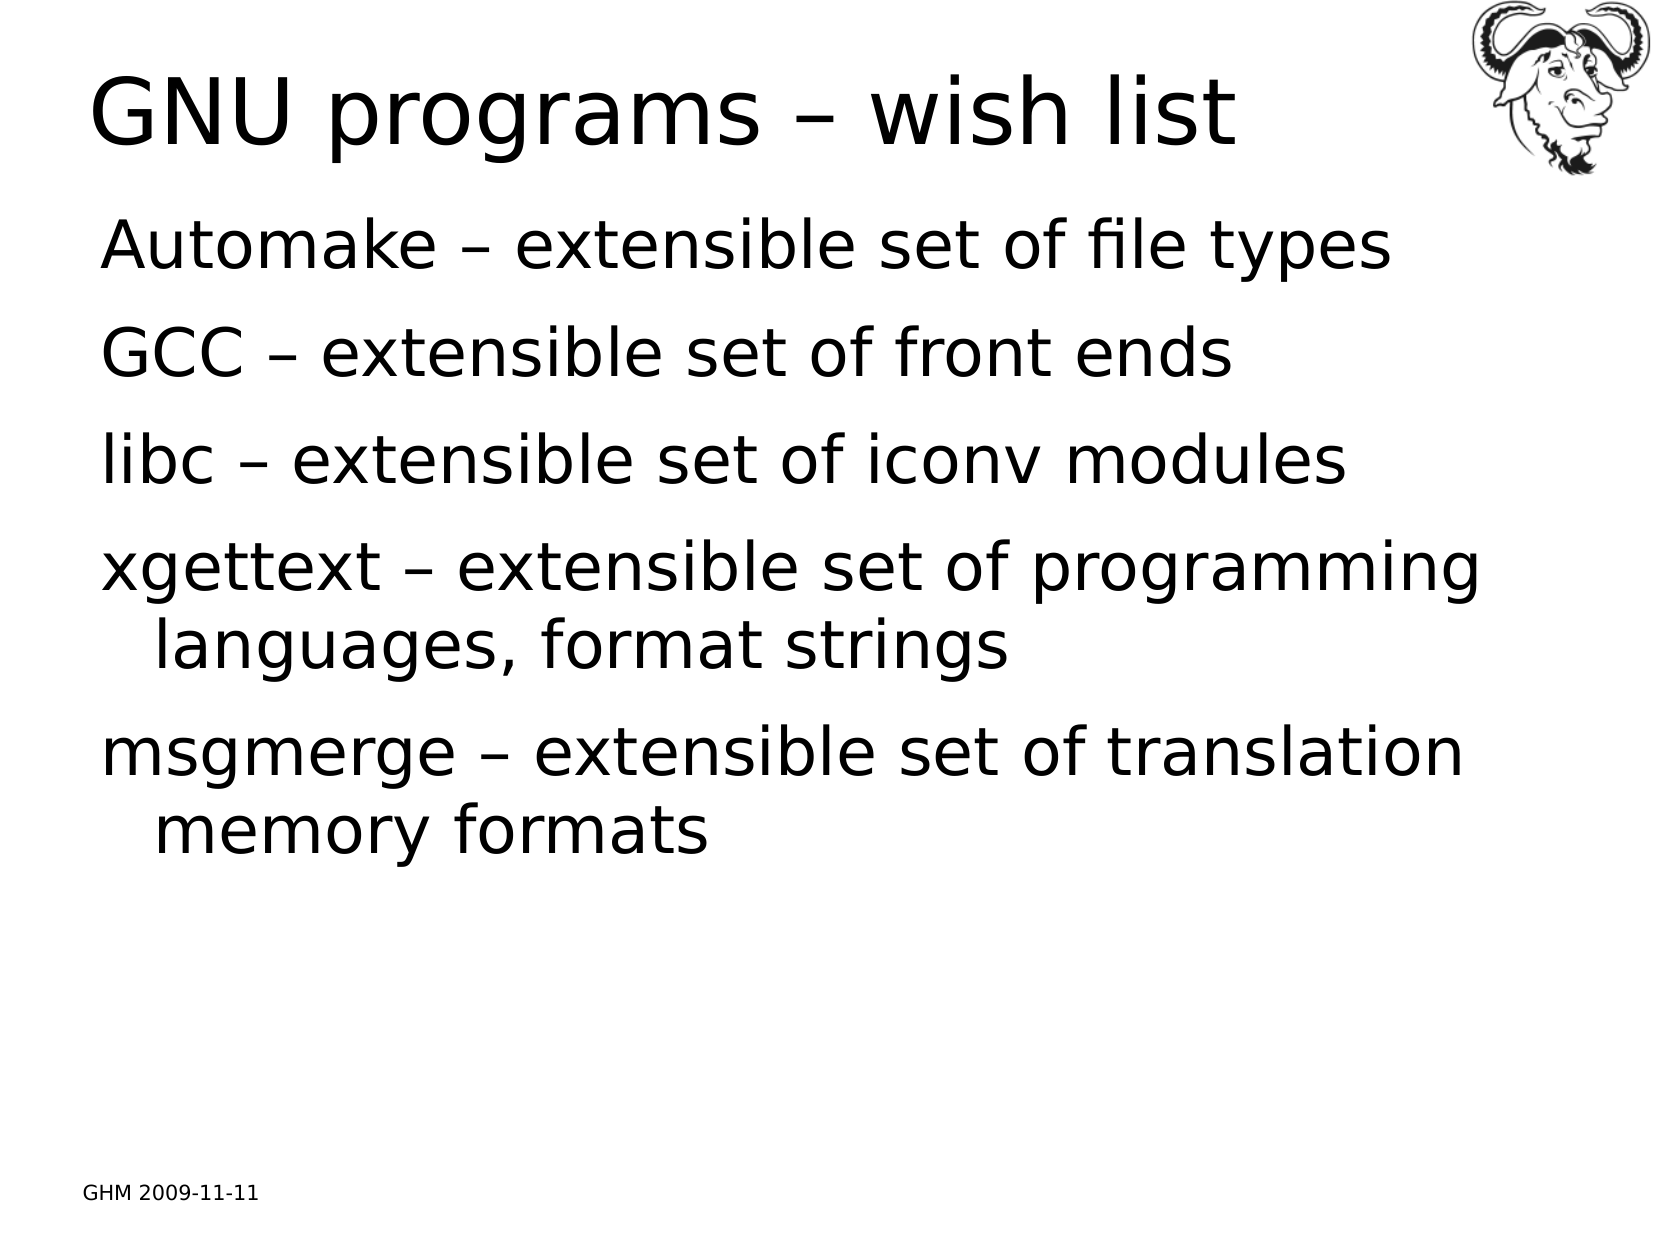

# GNU programs – wish list
Automake – extensible set of file types
GCC – extensible set of front ends
libc – extensible set of iconv modules
xgettext – extensible set of programming languages, format strings
msgmerge – extensible set of translation memory formats